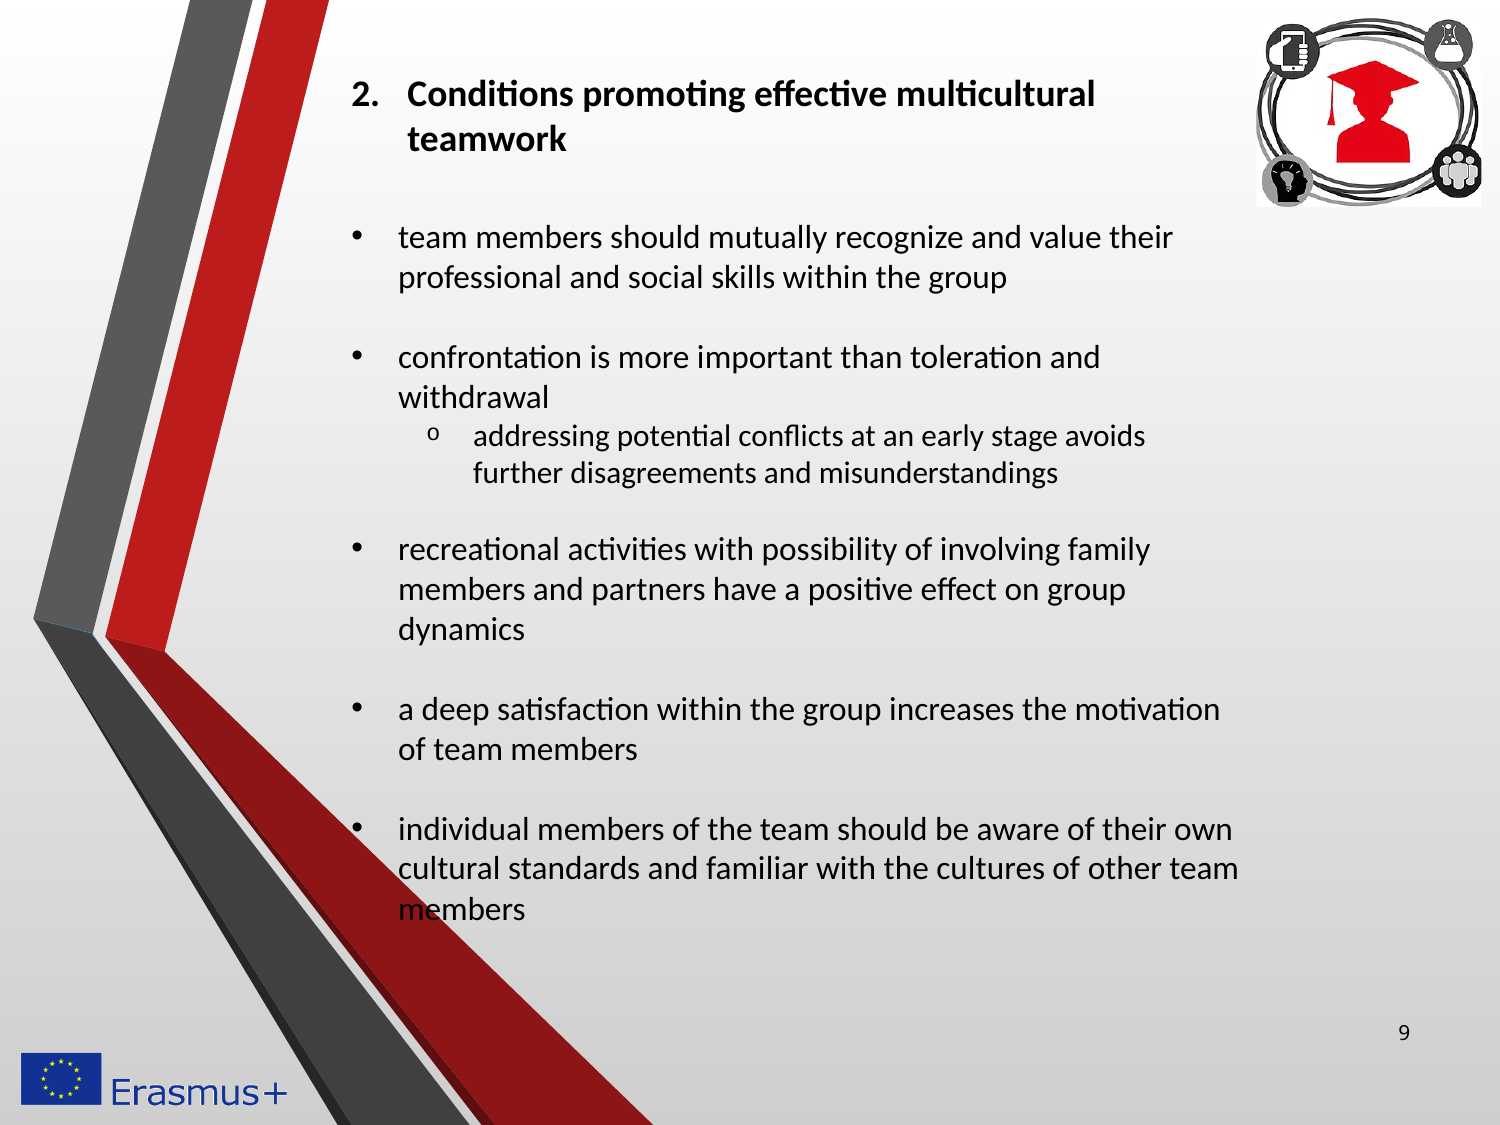

Conditions promoting effective multicultural teamwork
team members should mutually recognize and value their professional and social skills within the group
confrontation is more important than toleration and withdrawal
addressing potential conflicts at an early stage avoids further disagreements and misunderstandings
recreational activities with possibility of involving family members and partners have a positive effect on group dynamics
a deep satisfaction within the group increases the motivation of team members
individual members of the team should be aware of their own cultural standards and familiar with the cultures of other team members